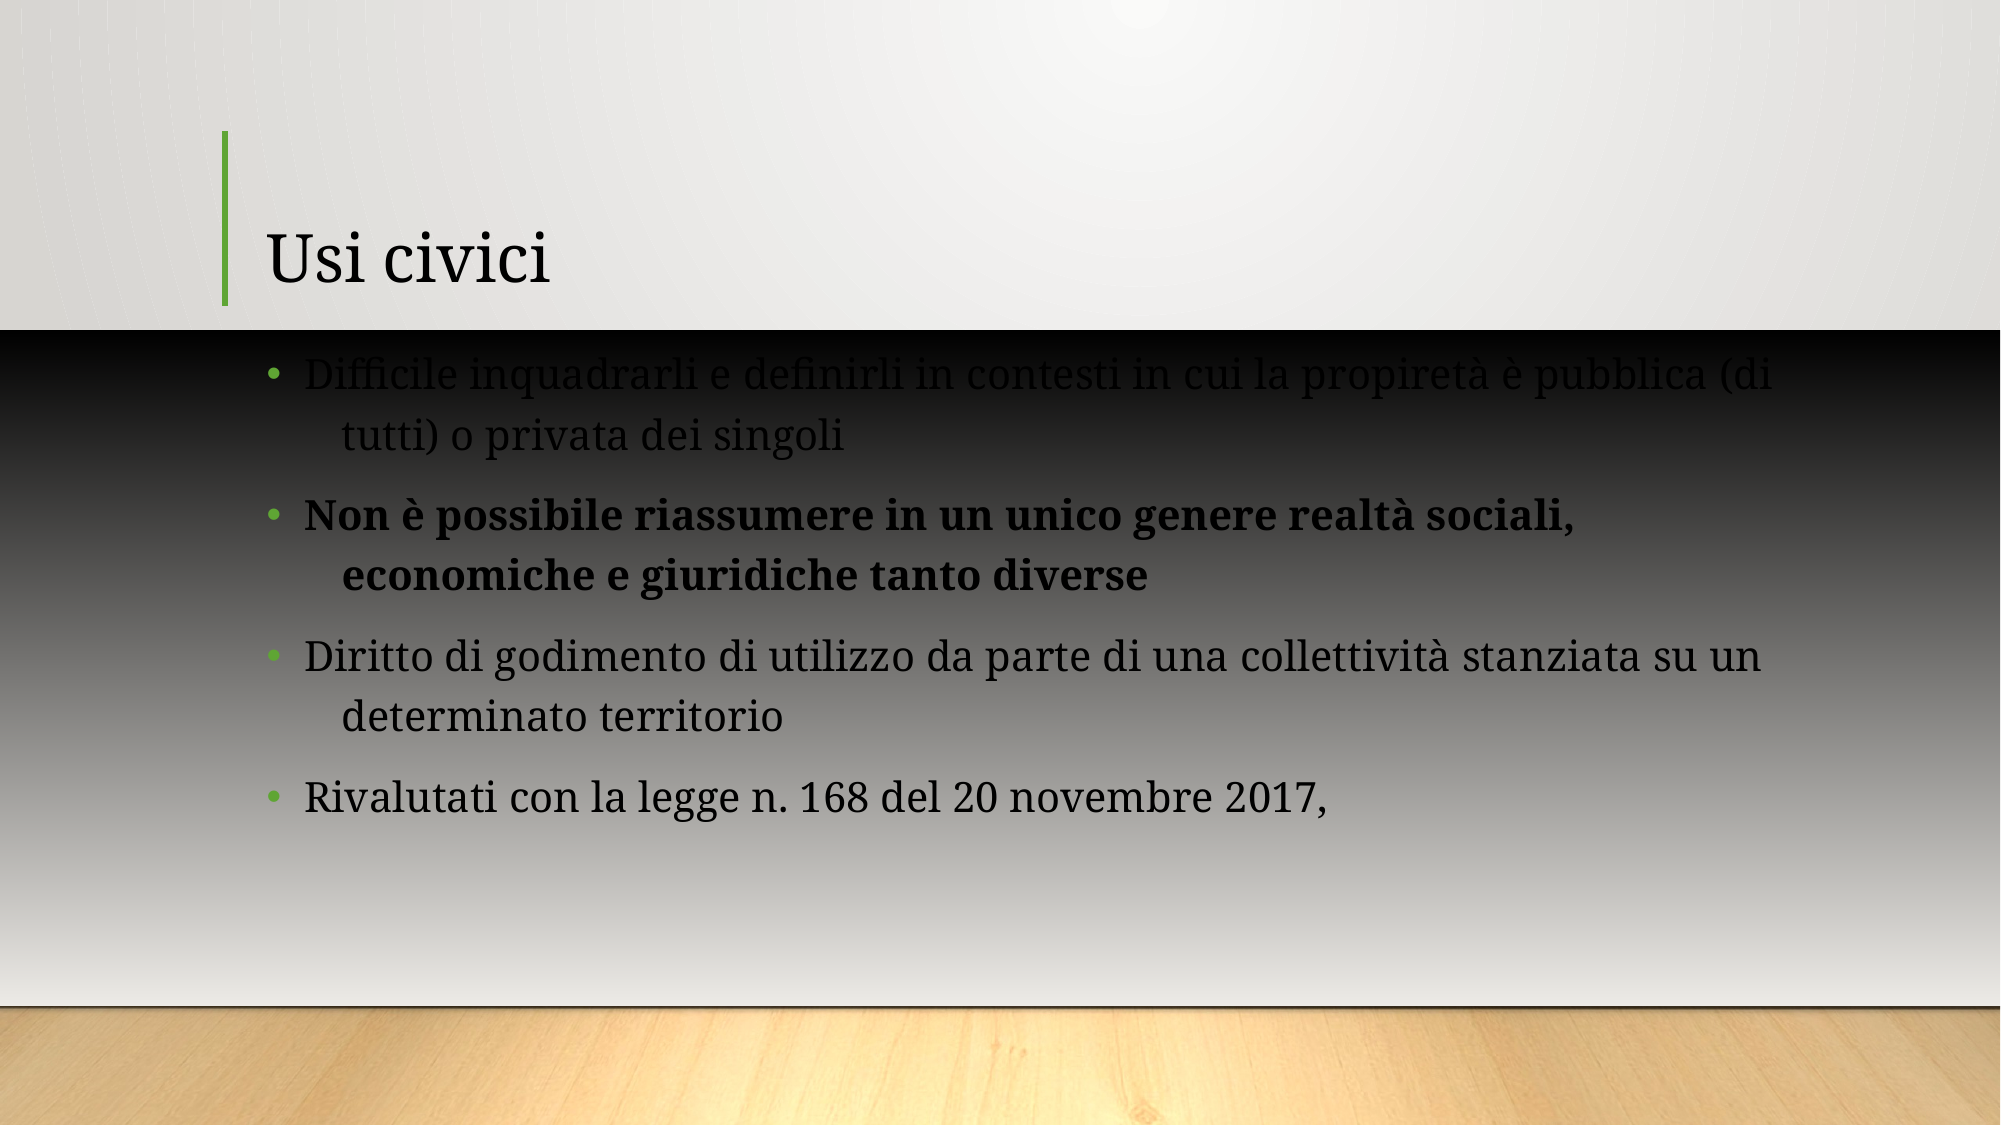

# Usi civici
Difficile inquadrarli e definirli in contesti in cui la propiretà è pubblica (di tutti) o privata dei singoli
Non è possibile riassumere in un unico genere realtà sociali, economiche e giuridiche tanto diverse
Diritto di godimento di utilizzo da parte di una collettività stanziata su un determinato territorio
Rivalutati con la legge n. 168 del 20 novembre 2017,